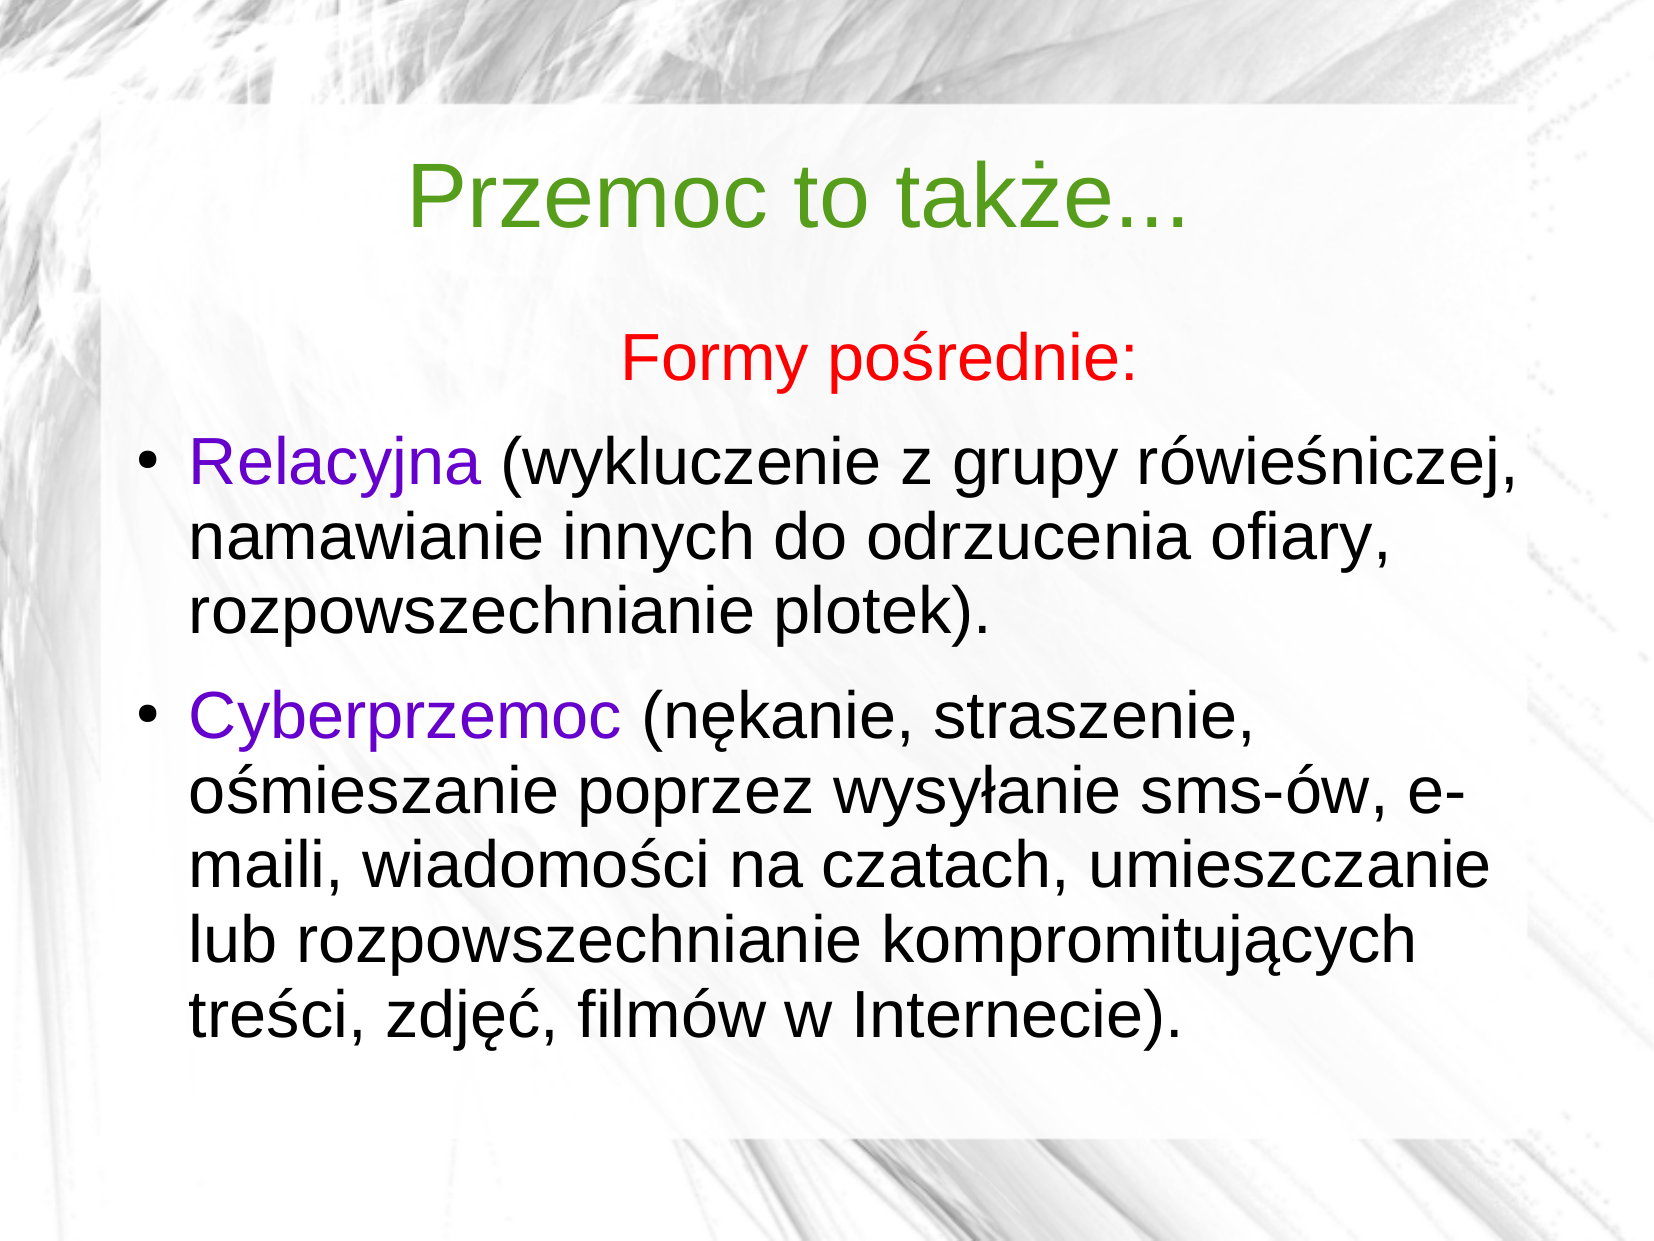

# Przemoc to także...
Formy pośrednie:
Relacyjna (wykluczenie z grupy rówieśniczej, namawianie innych do odrzucenia ofiary, rozpowszechnianie plotek).
Cyberprzemoc (nękanie, straszenie, ośmieszanie poprzez wysyłanie sms-ów, e-maili, wiadomości na czatach, umieszczanie lub rozpowszechnianie kompromitujących treści, zdjęć, filmów w Internecie).